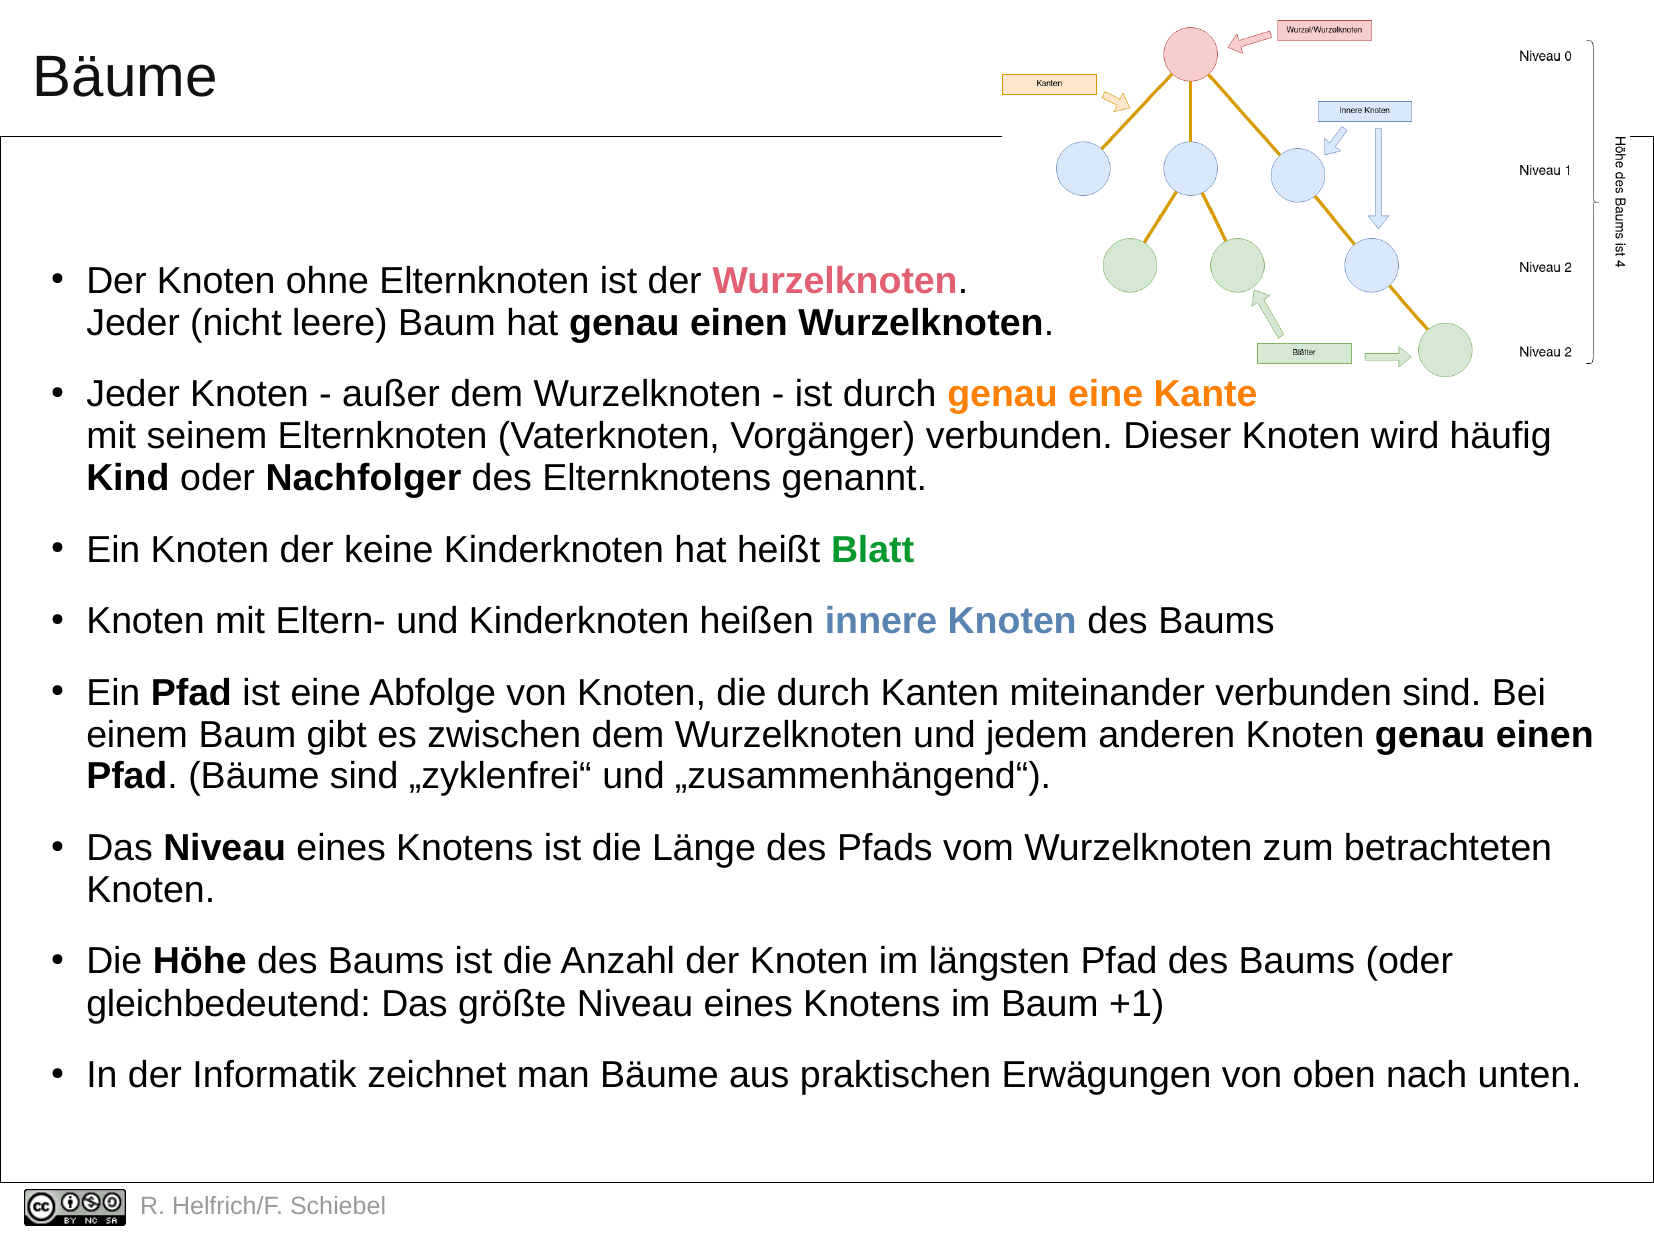

# Bäume
Der Knoten ohne Elternknoten ist der Wurzelknoten.
Jeder (nicht leere) Baum hat genau einen Wurzelknoten.
Jeder Knoten - außer dem Wurzelknoten - ist durch genau eine Kante
mit seinem Elternknoten (Vaterknoten, Vorgänger) verbunden. Dieser Knoten wird häufig Kind oder Nachfolger des Elternknotens genannt.
Ein Knoten der keine Kinderknoten hat heißt Blatt
Knoten mit Eltern- und Kinderknoten heißen innere Knoten des Baums
Ein Pfad ist eine Abfolge von Knoten, die durch Kanten miteinander verbunden sind. Bei einem Baum gibt es zwischen dem Wurzelknoten und jedem anderen Knoten genau einen Pfad. (Bäume sind „zyklenfrei“ und „zusammenhängend“).
Das Niveau eines Knotens ist die Länge des Pfads vom Wurzelknoten zum betrachteten Knoten.
Die Höhe des Baums ist die Anzahl der Knoten im längsten Pfad des Baums (oder gleichbedeutend: Das größte Niveau eines Knotens im Baum +1)
In der Informatik zeichnet man Bäume aus praktischen Erwägungen von oben nach unten.